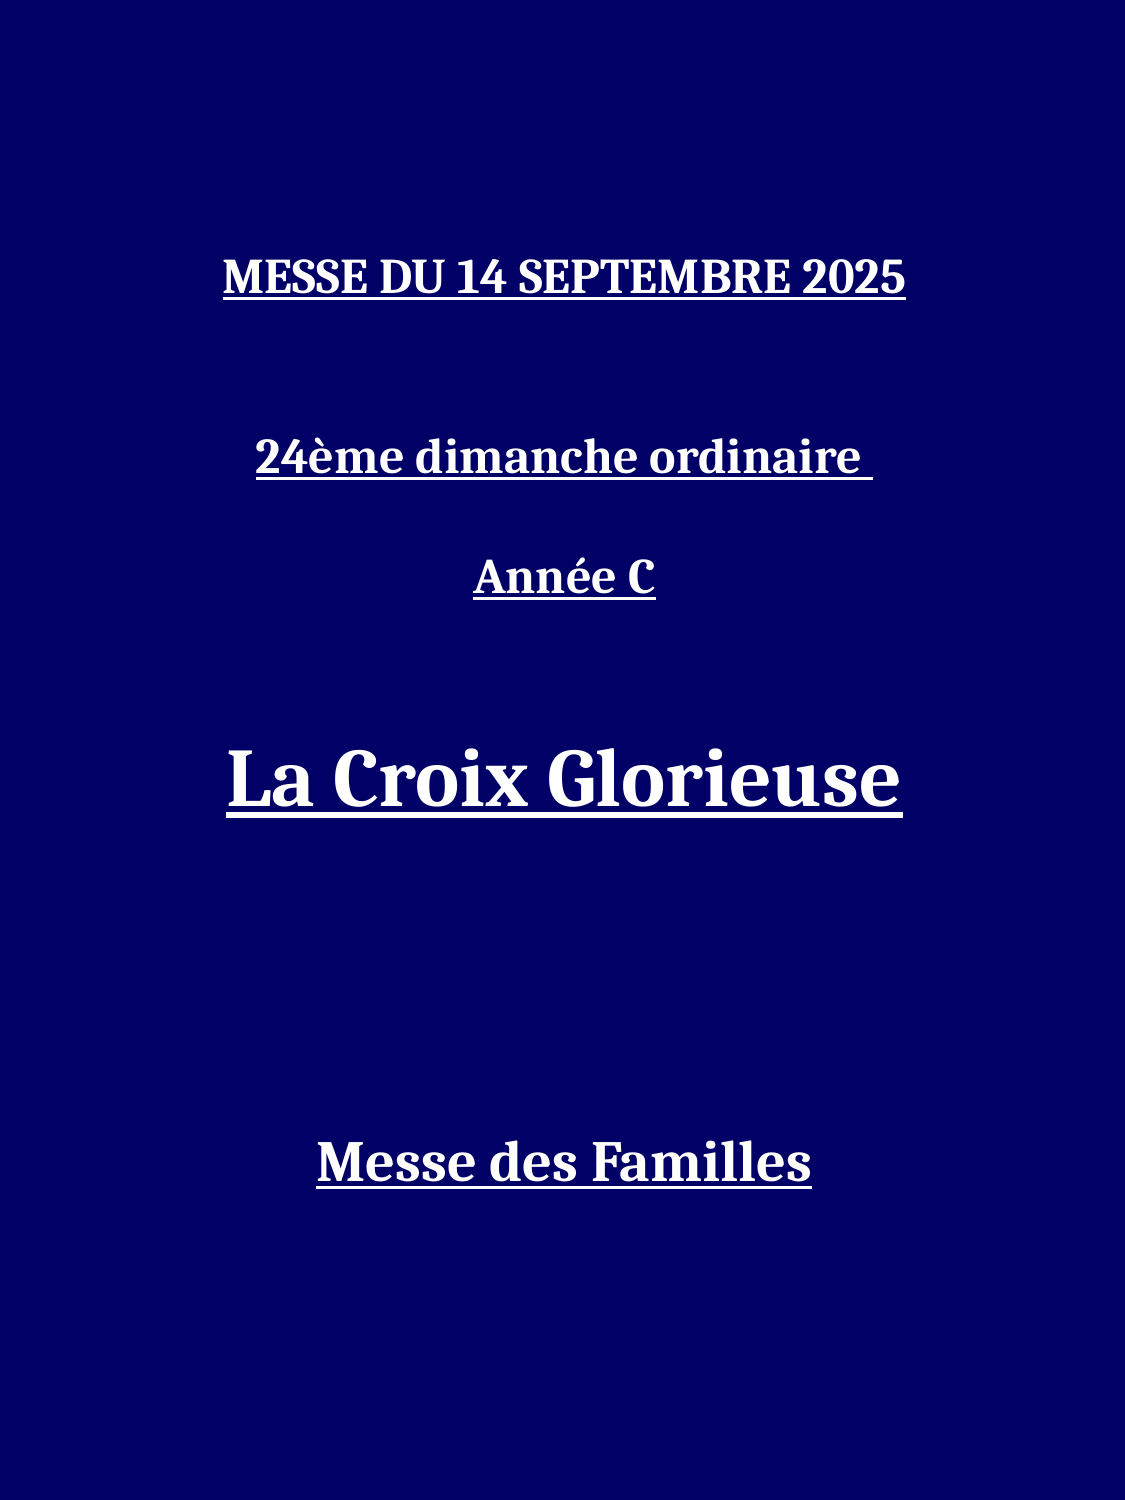

MESSE DU 14 SEPTEMBRE 2025
24ème dimanche ordinaire
Année C
La Croix Glorieuse
Messe des Familles